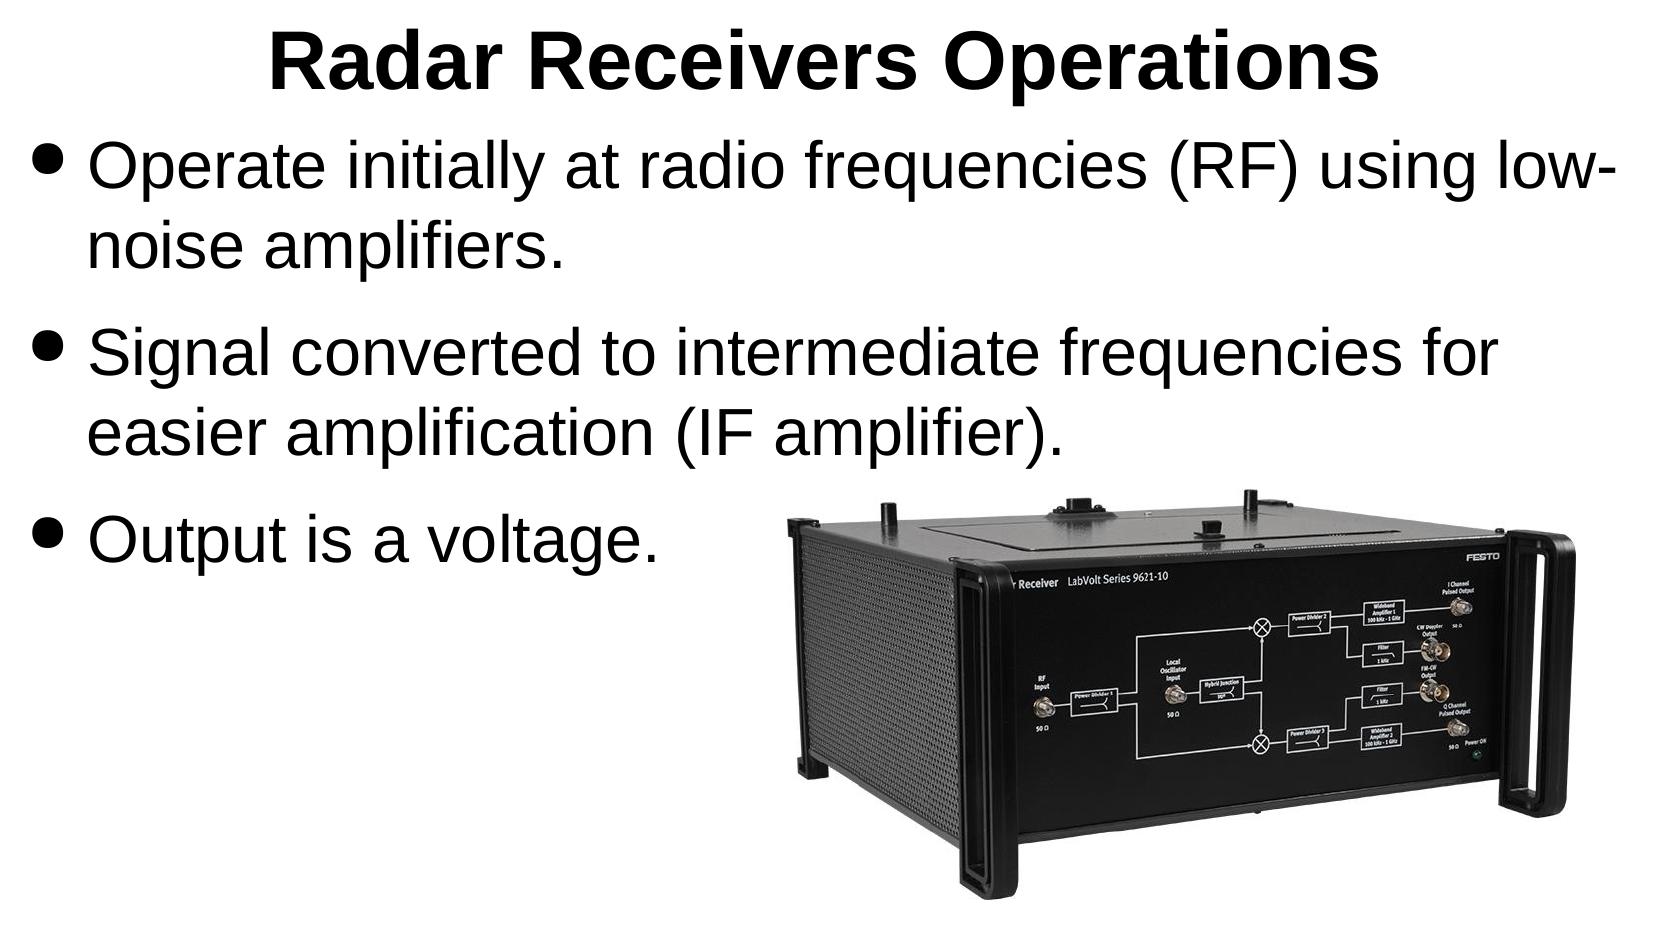

# Radar Receivers Operations
 Operate initially at radio frequencies (RF) using low-noise amplifiers.
 Signal converted to intermediate frequencies for easier amplification (IF amplifier).
 Output is a voltage.